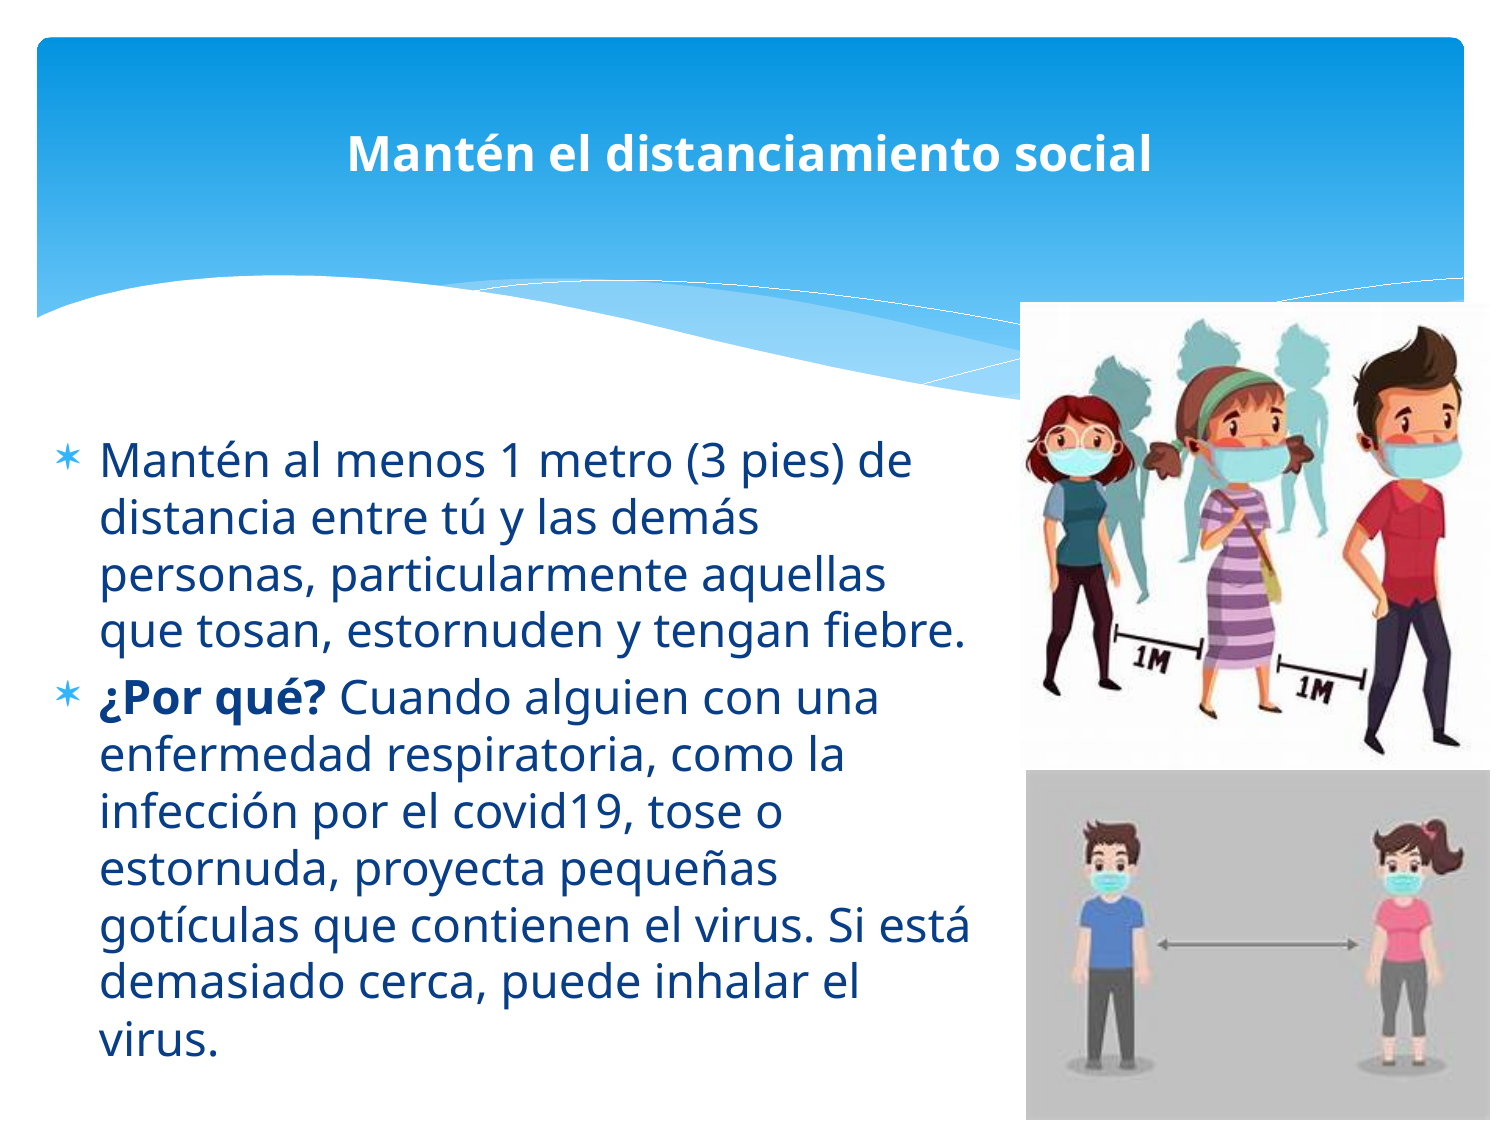

Mantén el distanciamiento social
# Mantén al menos 1 metro (3 pies) de distancia entre tú y las demás personas, particularmente aquellas que tosan, estornuden y tengan fiebre.
¿Por qué? Cuando alguien con una enfermedad respiratoria, como la infección por el covid19, tose o estornuda, proyecta pequeñas gotículas que contienen el virus. Si está demasiado cerca, puede inhalar el virus.